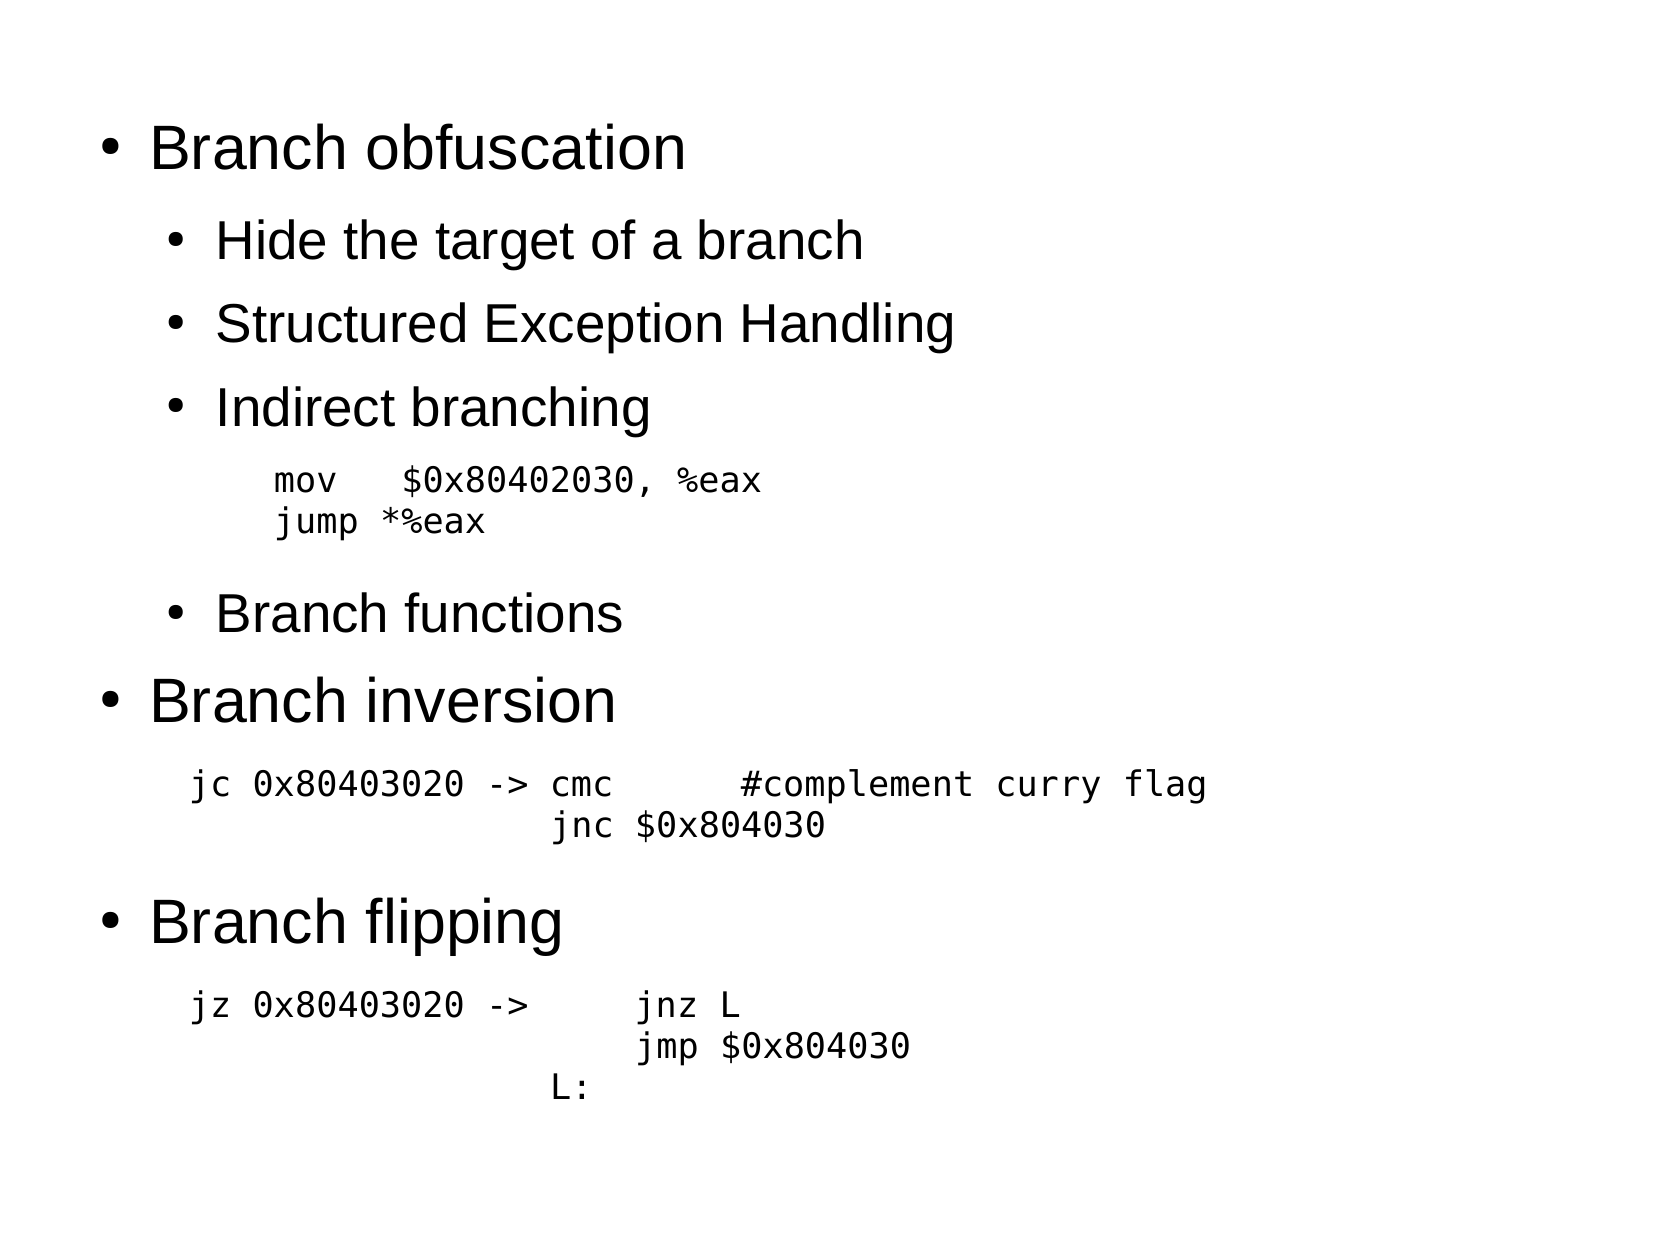

# Branch obfuscation
Hide the target of a branch
Structured Exception Handling
Indirect branching
 mov $0x80402030, %eax
 jump *%eax
Branch functions
Branch inversion
 jc 0x80403020 -> cmc #complement curry flag
 jnc $0x804030
Branch flipping
 jz 0x80403020 -> jnz L
 jmp $0x804030
 L: